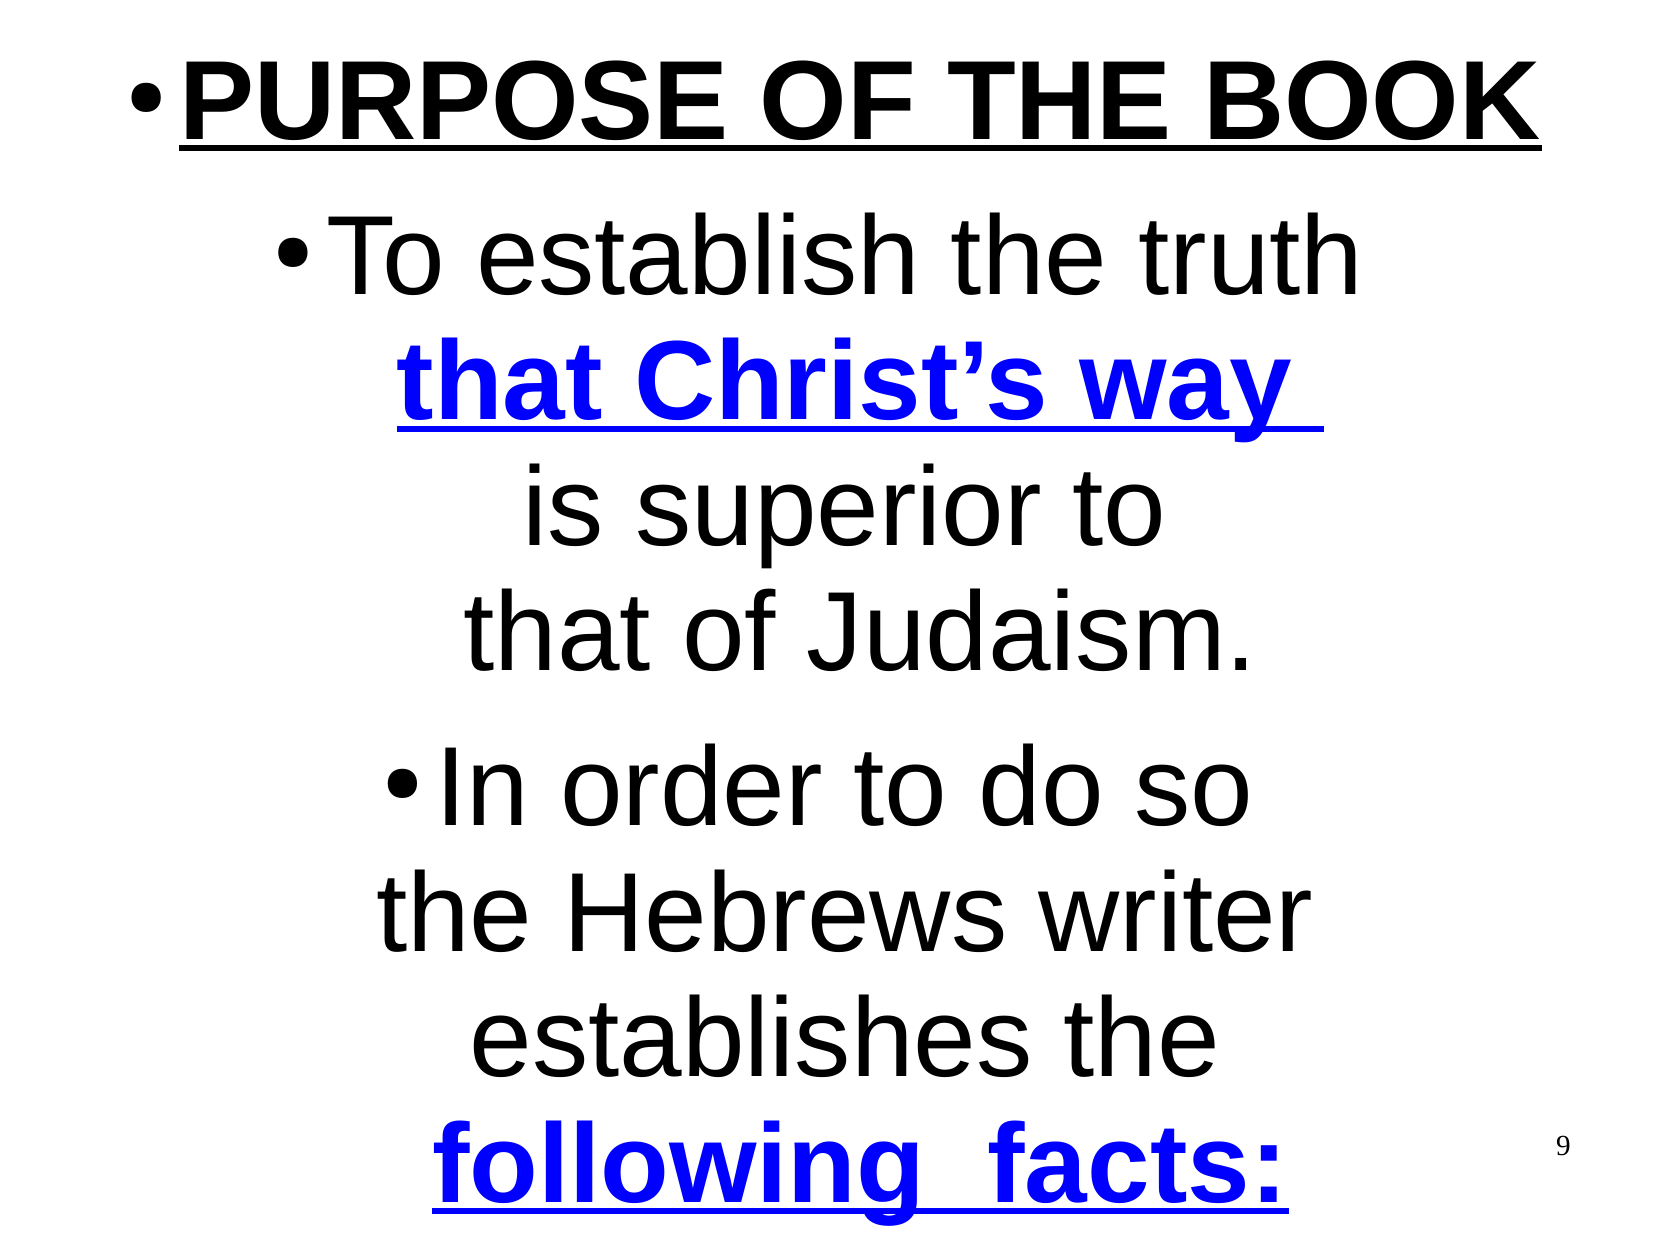

# PURPOSE OF THE BOOK
To establish the truth
that Christ’s way
is superior to
that of Judaism.
In order to do so
the Hebrews writer
establishes the
following facts:
9